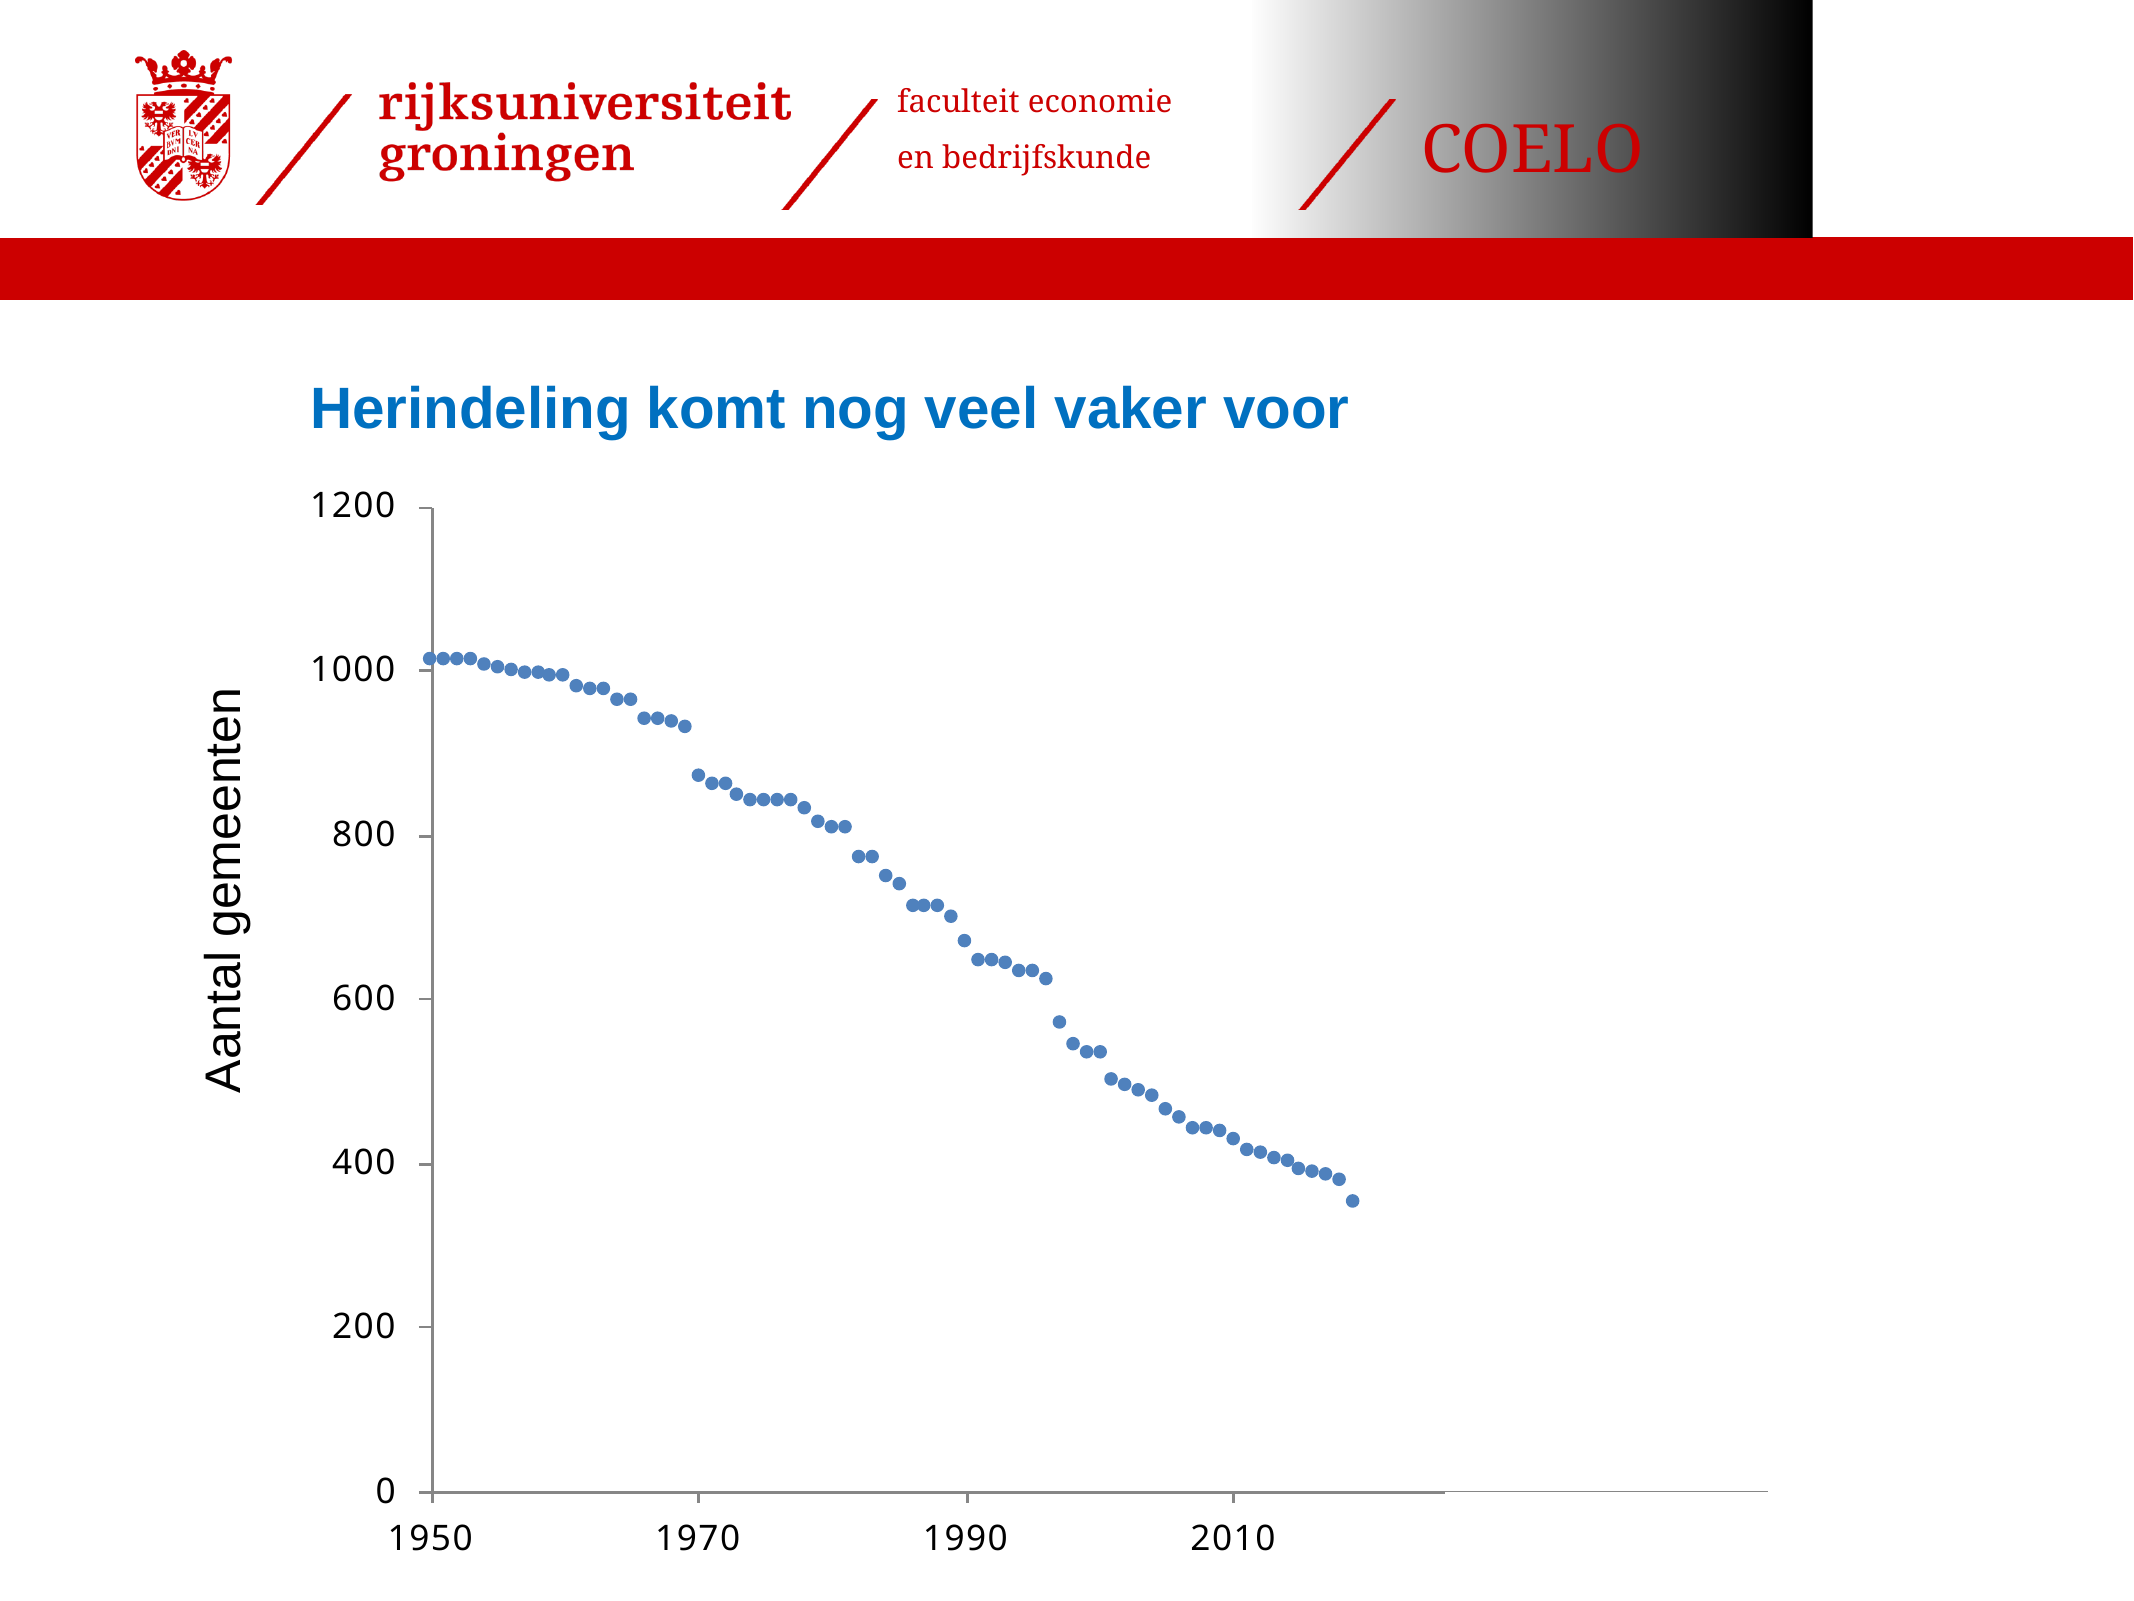

Herindeling komt nog veel vaker voor
Aantal gemeenten